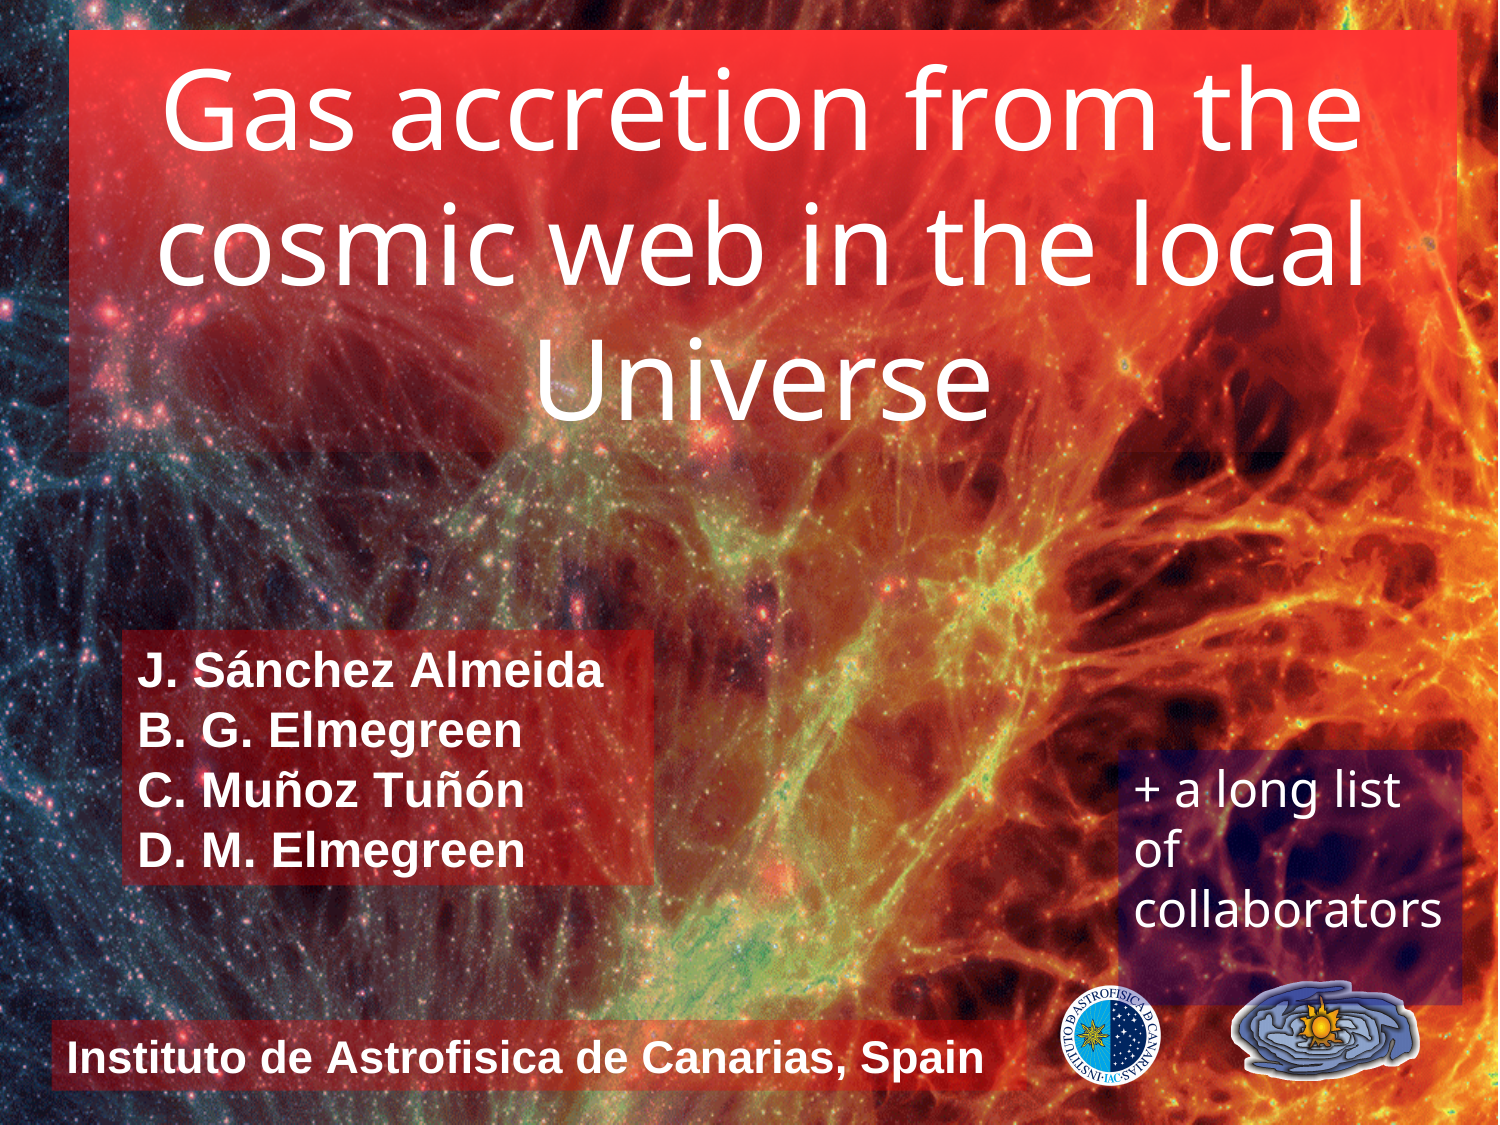

Gas accretion from the cosmic web in the local Universe
J. Sánchez Almeida
B. G. Elmegreen
C. Muñoz Tuñón
D. M. Elmegreen
+ a long list of collaborators
Instituto de Astrofisica de Canarias, Spain